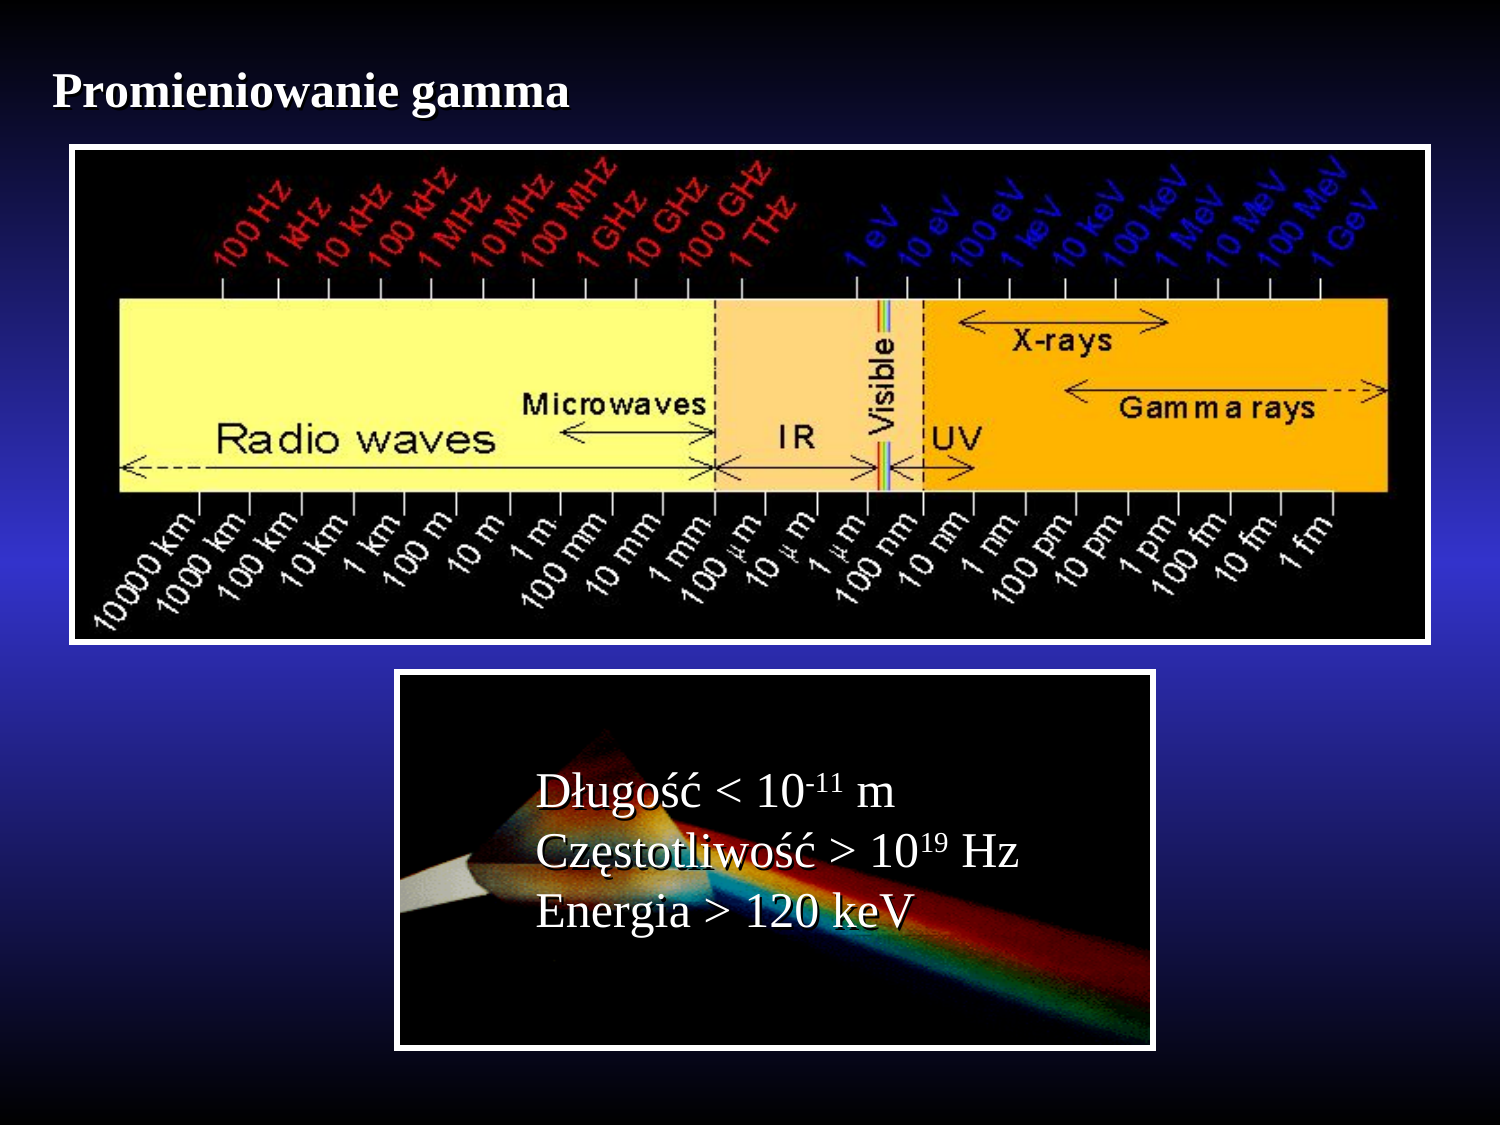

Promieniowanie gamma
Długość < 10-11 m
Częstotliwość > 1019 Hz
Energia > 120 keV